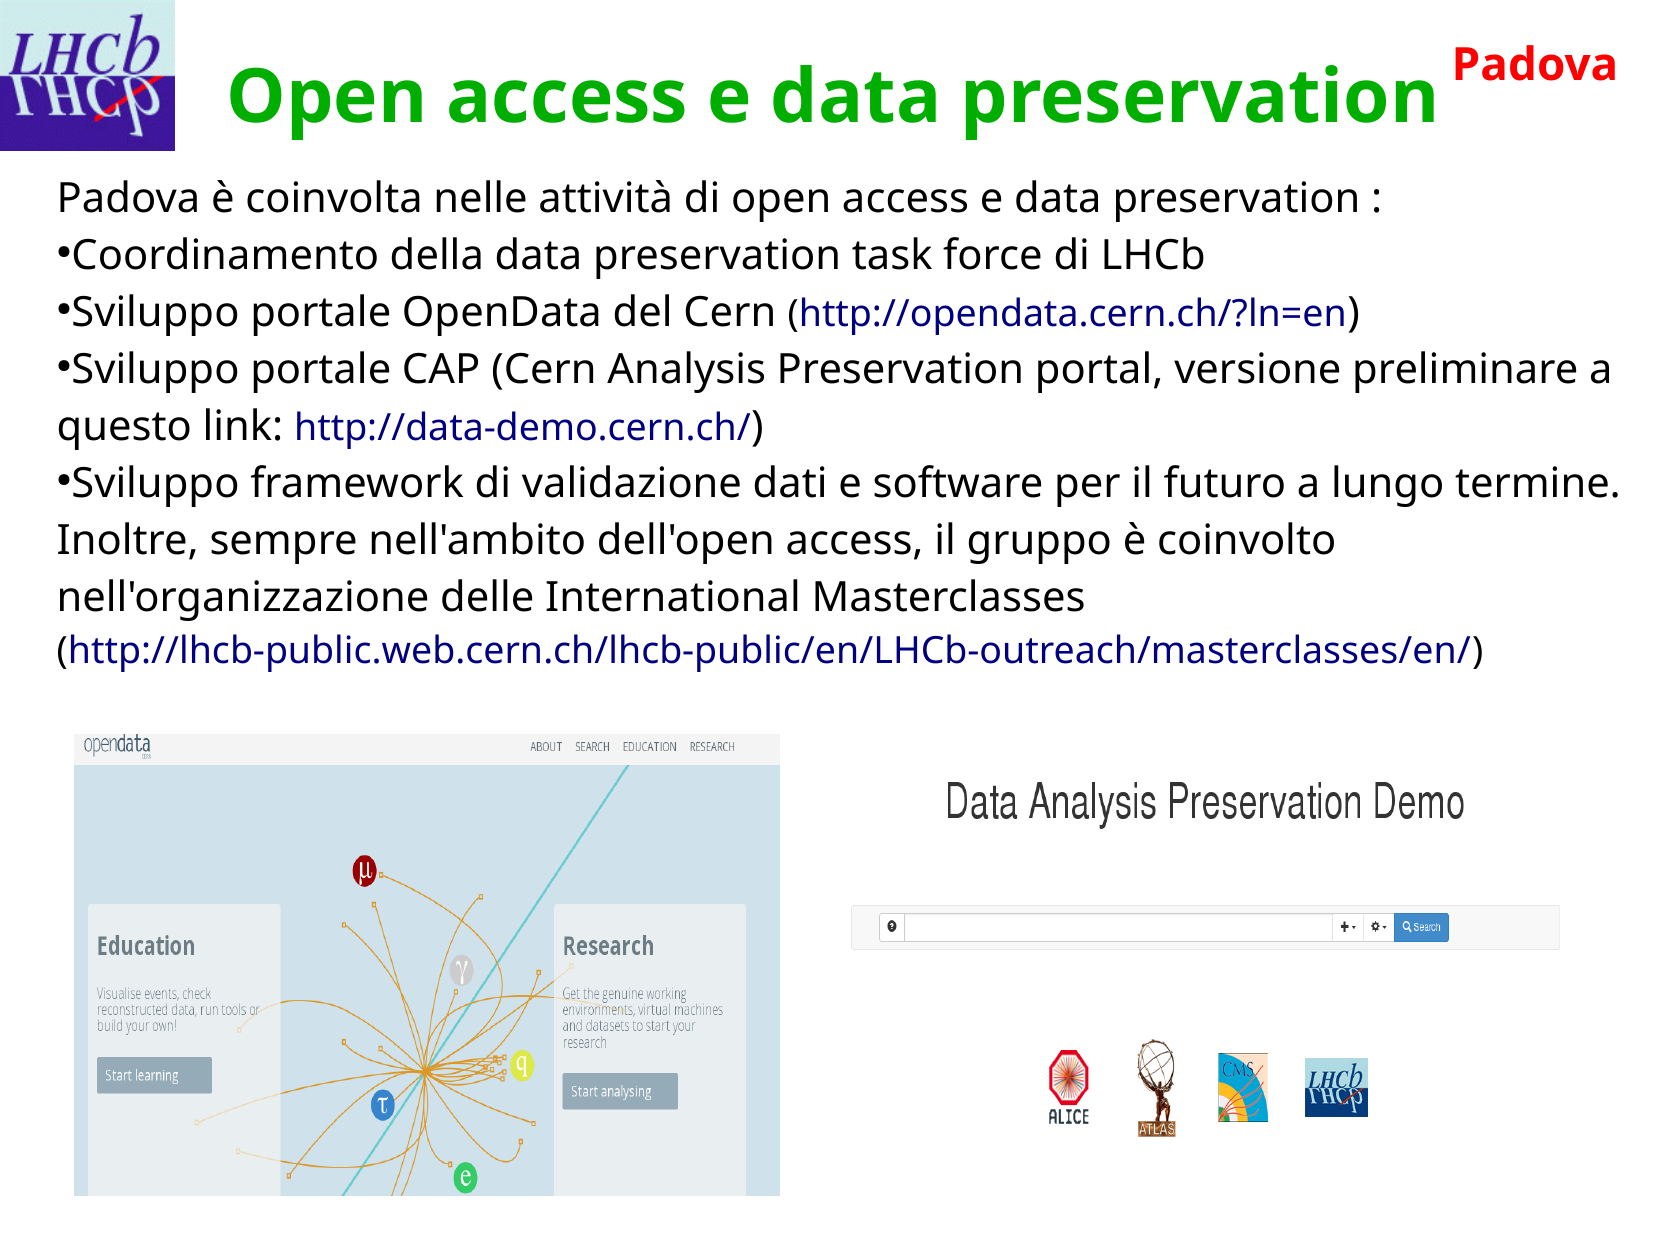

Padova
# Open access e data preservation
Padova è coinvolta nelle attività di open access e data preservation :
Coordinamento della data preservation task force di LHCb
Sviluppo portale OpenData del Cern (http://opendata.cern.ch/?ln=en)
Sviluppo portale CAP (Cern Analysis Preservation portal, versione preliminare a questo link: http://data-demo.cern.ch/)
Sviluppo framework di validazione dati e software per il futuro a lungo termine.
Inoltre, sempre nell'ambito dell'open access, il gruppo è coinvolto nell'organizzazione delle International Masterclasses
(http://lhcb-public.web.cern.ch/lhcb-public/en/LHCb-outreach/masterclasses/en/)